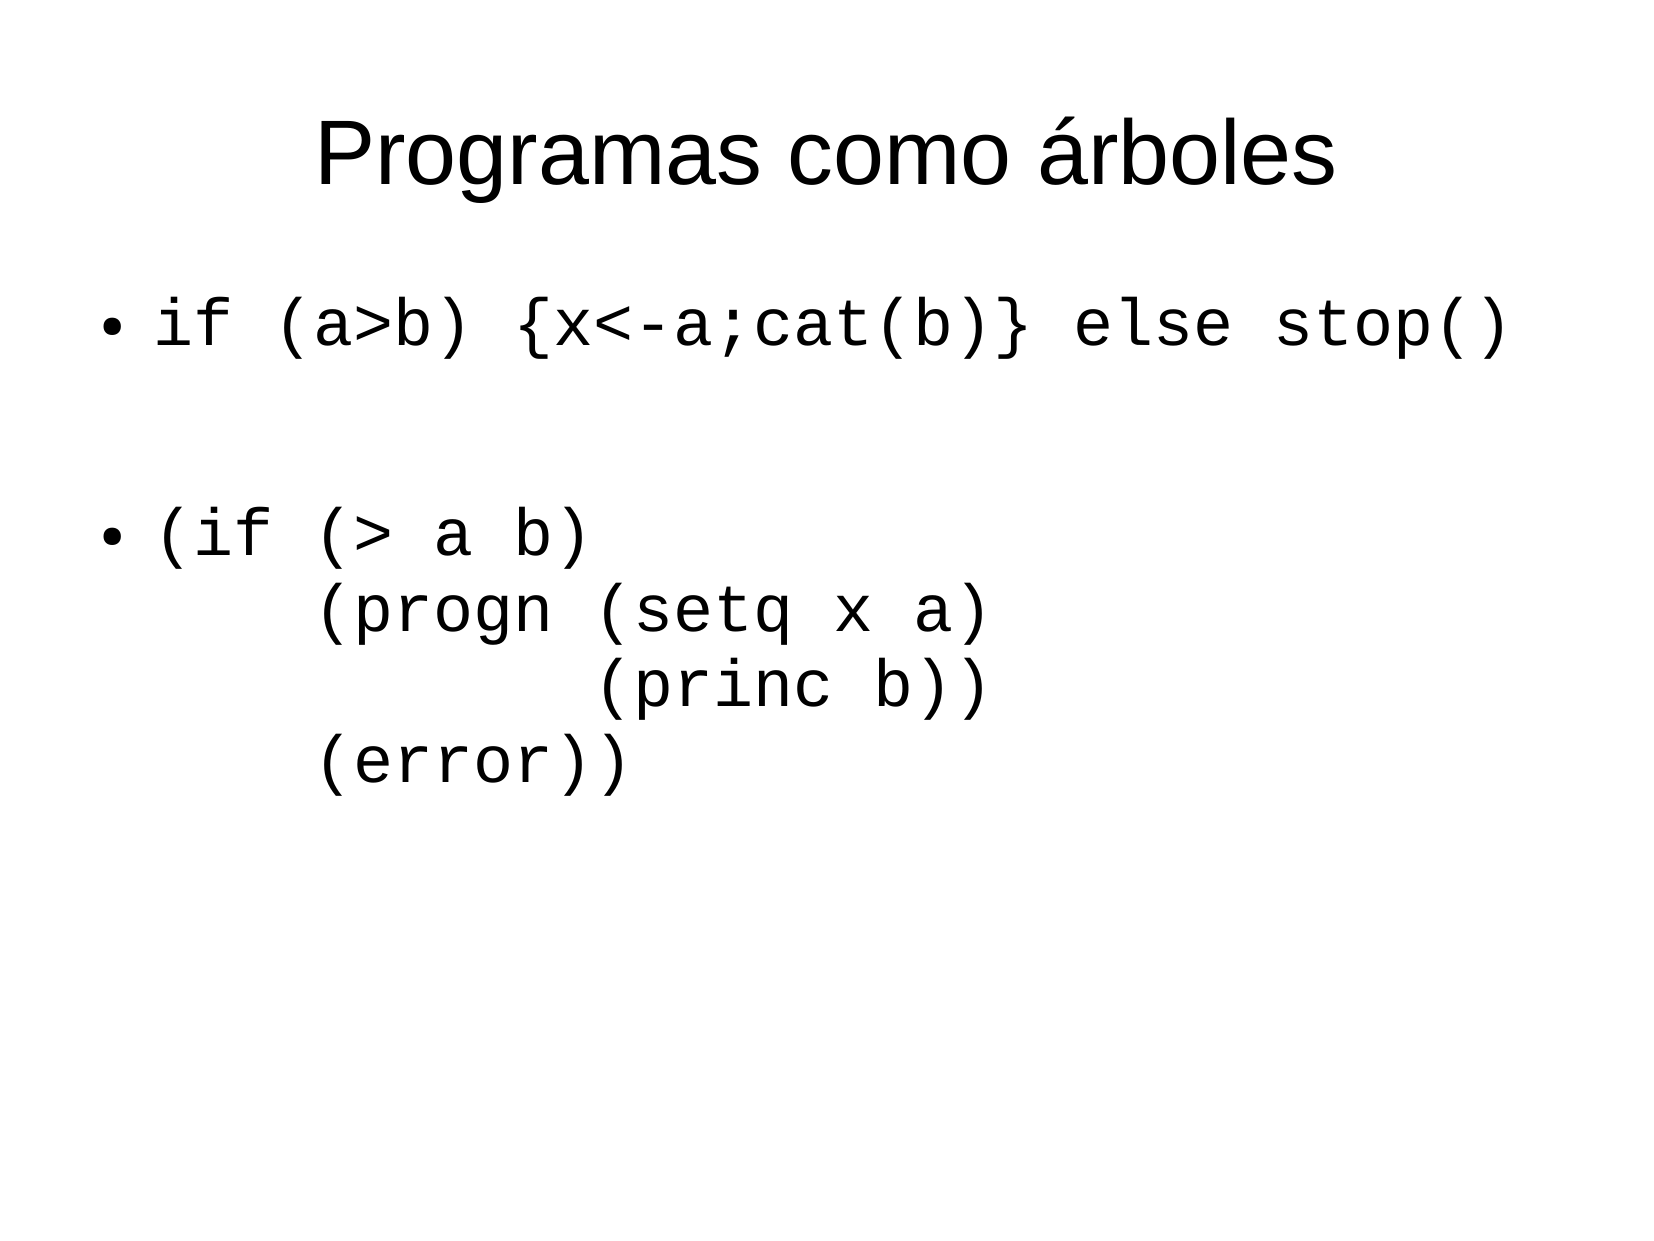

# Programas como árboles
if (a>b) {x<-a;cat(b)} else stop()
(if (> a b)
 (progn (setq x a)
 (princ b))
 (error))